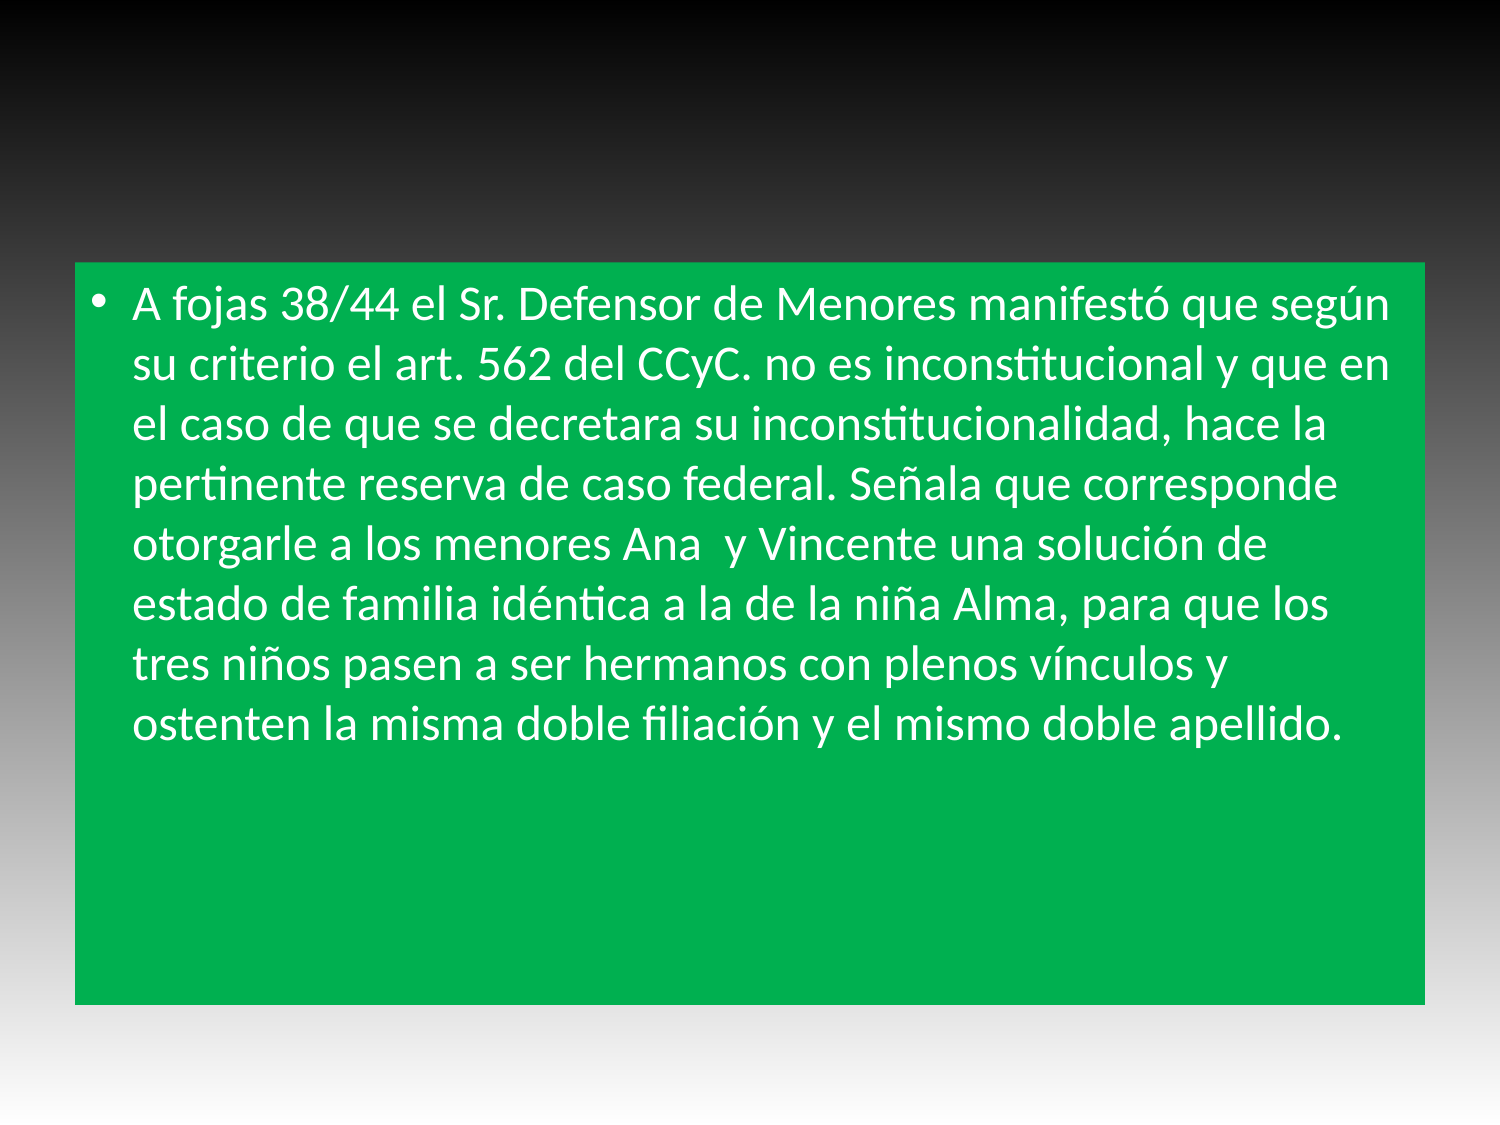

# A fojas 38/44 el Sr. Defensor de Menores manifestó que según su criterio el art. 562 del CCyC. no es inconstitucional y que en el caso de que se decretara su inconstitucionalidad, hace la pertinente reserva de caso federal. Señala que corresponde otorgarle a los menores Ana y Vincente una solución de estado de familia idéntica a la de la niña Alma, para que los tres niños pasen a ser hermanos con plenos vínculos y ostenten la misma doble filiación y el mismo doble apellido.